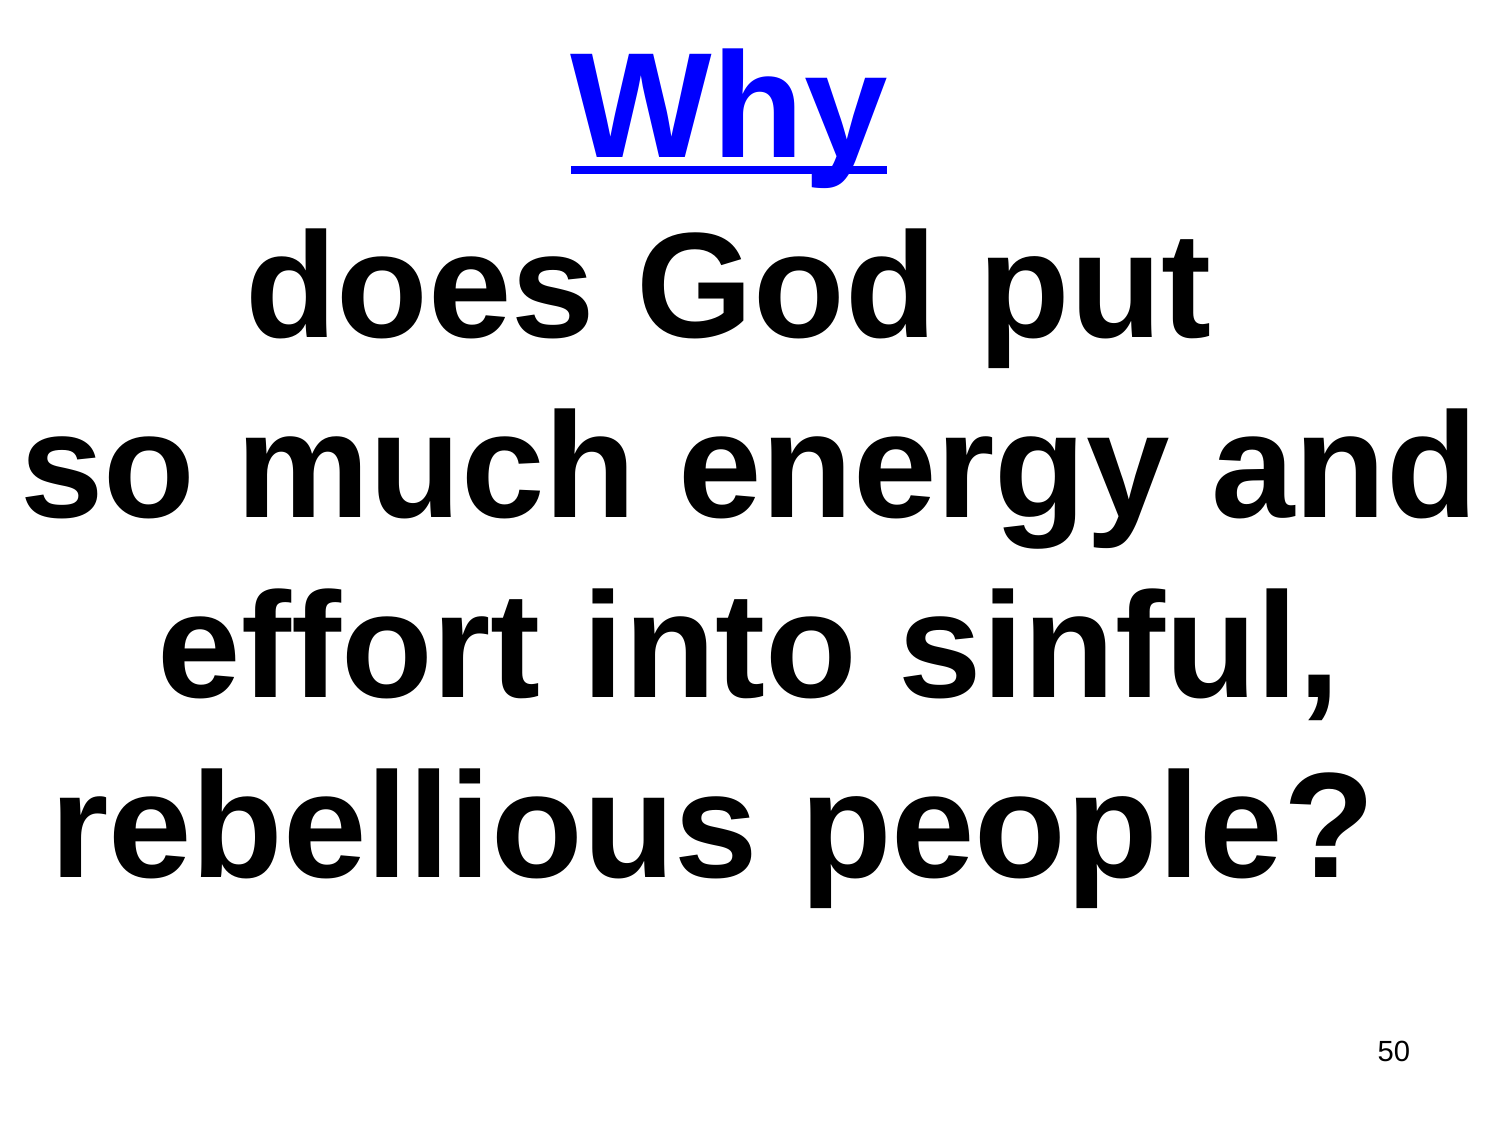

Why
does God put
so much energy and effort into sinful, rebellious people?